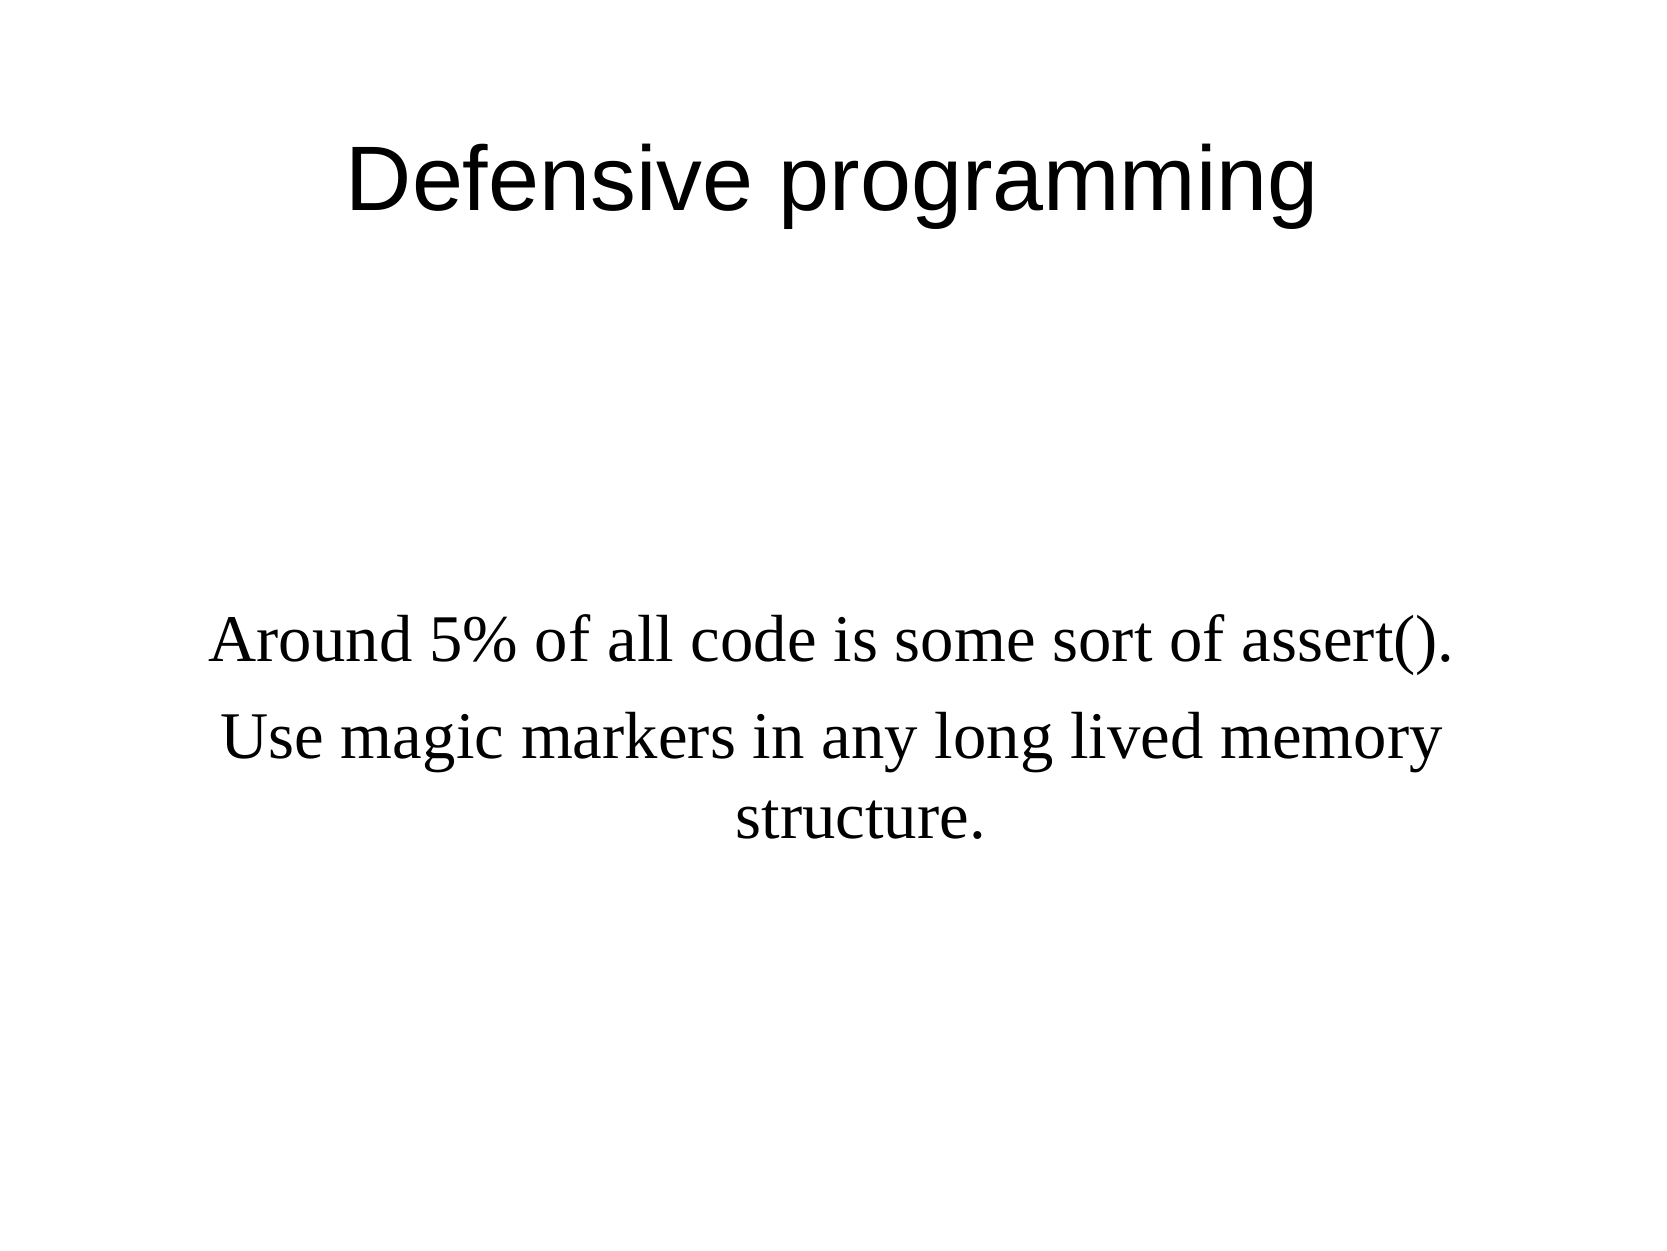

# Defensive programming
Around 5% of all code is some sort of assert().
Use magic markers in any long lived memory structure.